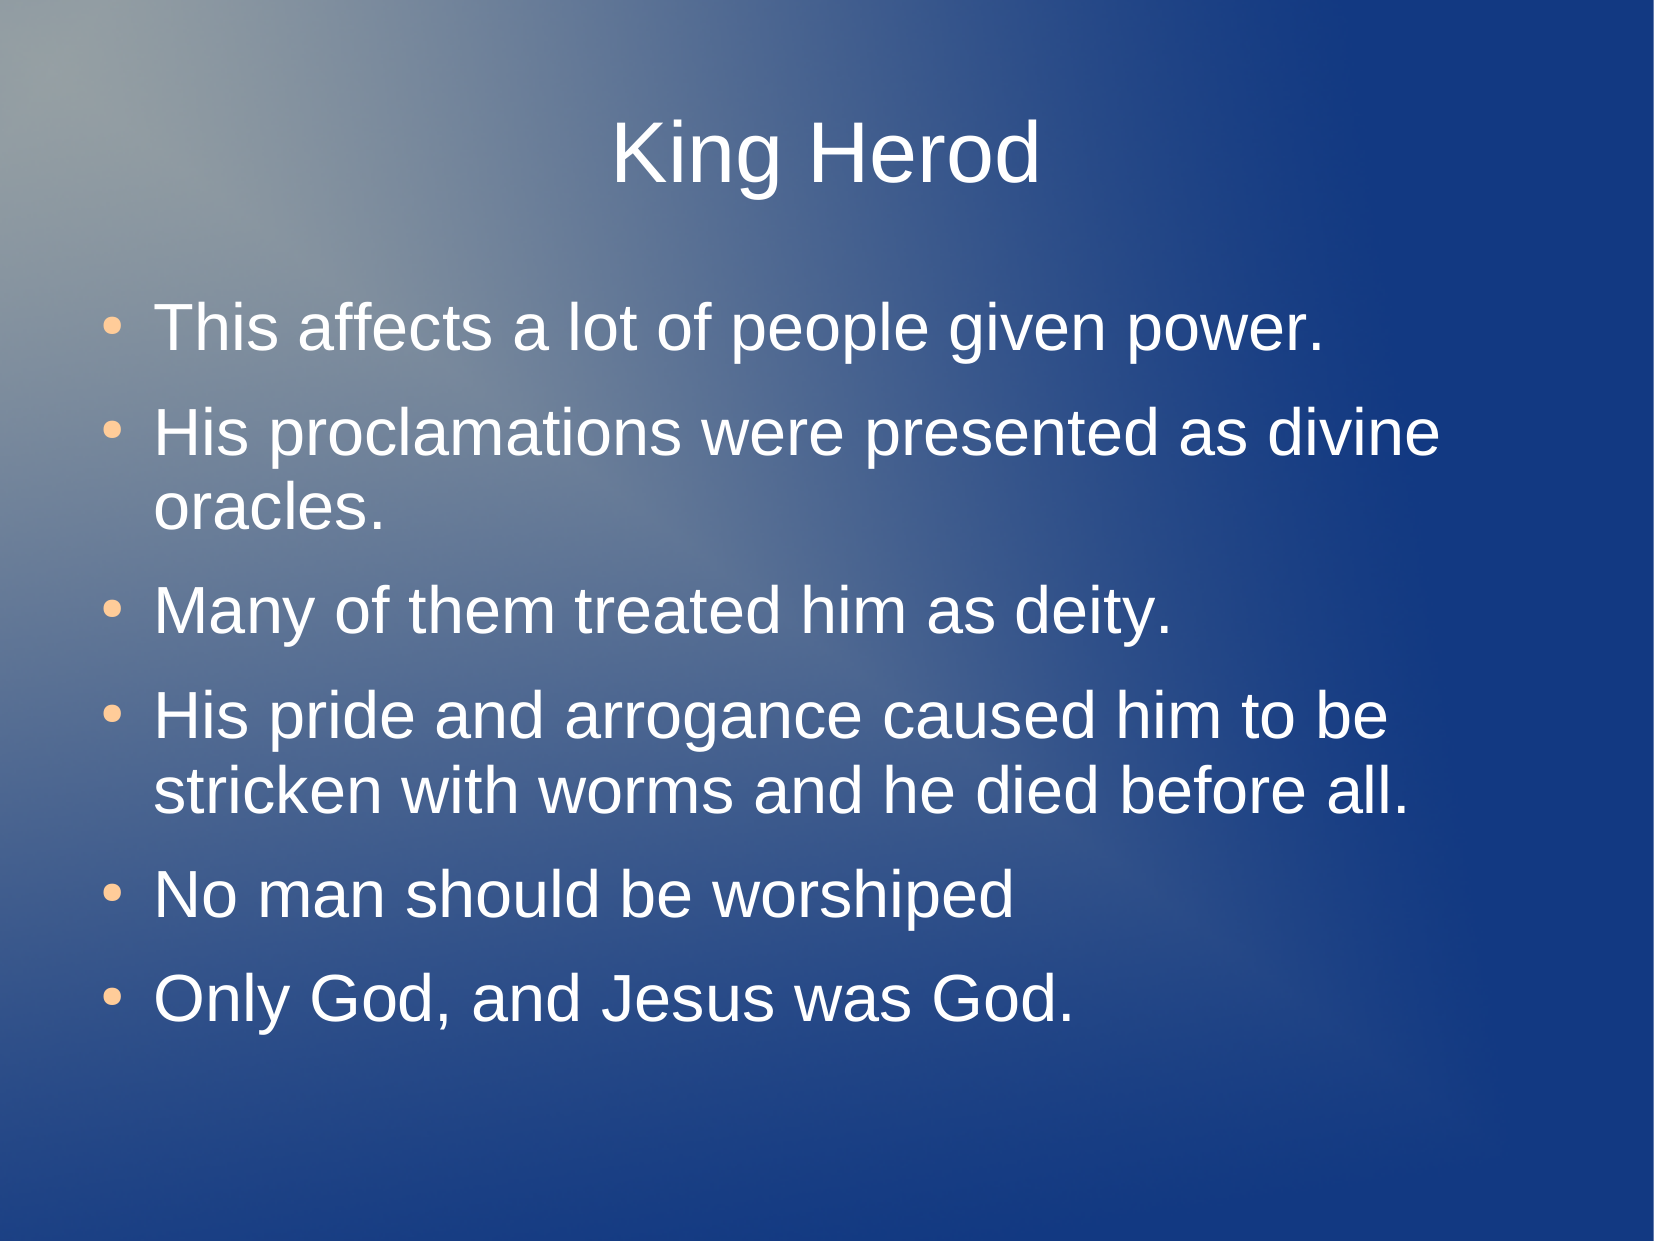

# King Herod
This affects a lot of people given power.
His proclamations were presented as divine oracles.
Many of them treated him as deity.
His pride and arrogance caused him to be stricken with worms and he died before all.
No man should be worshiped
Only God, and Jesus was God.